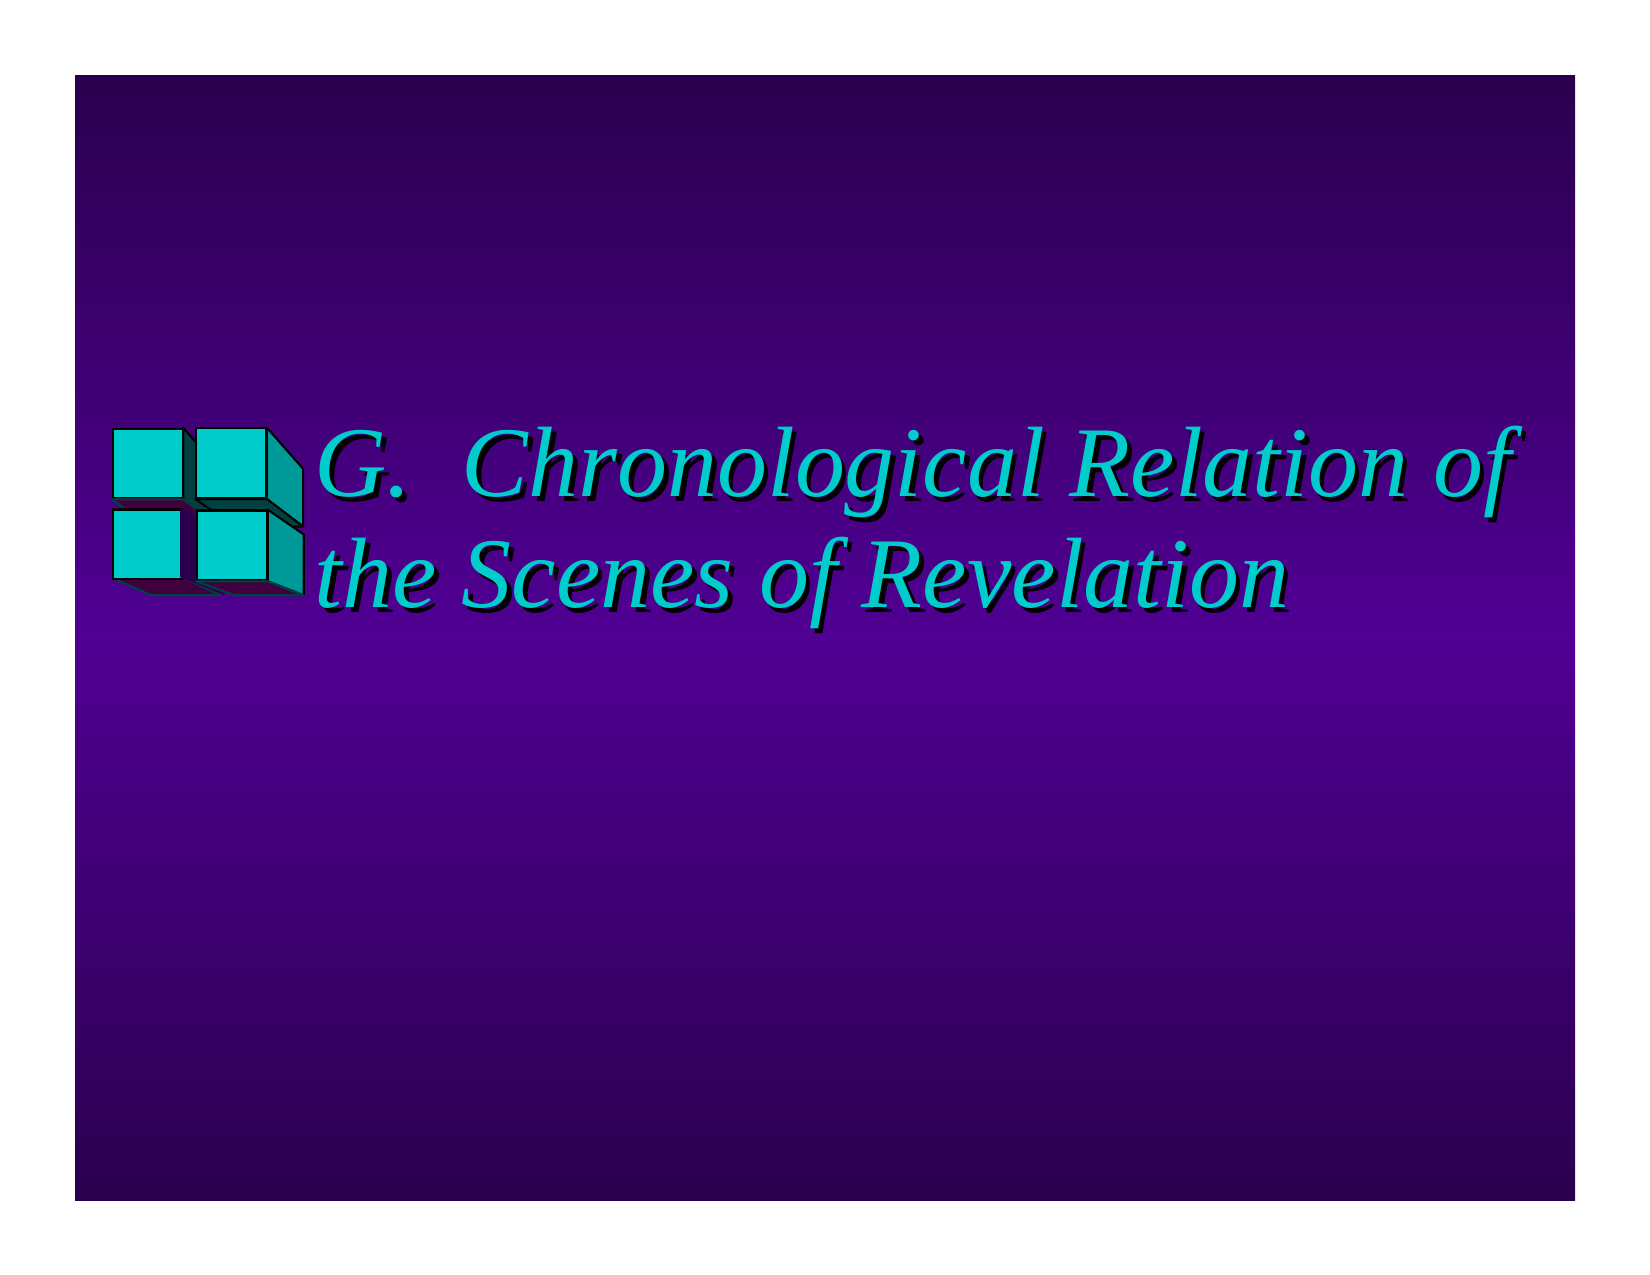

# G. Chronological Relation of the Scenes of Revelation